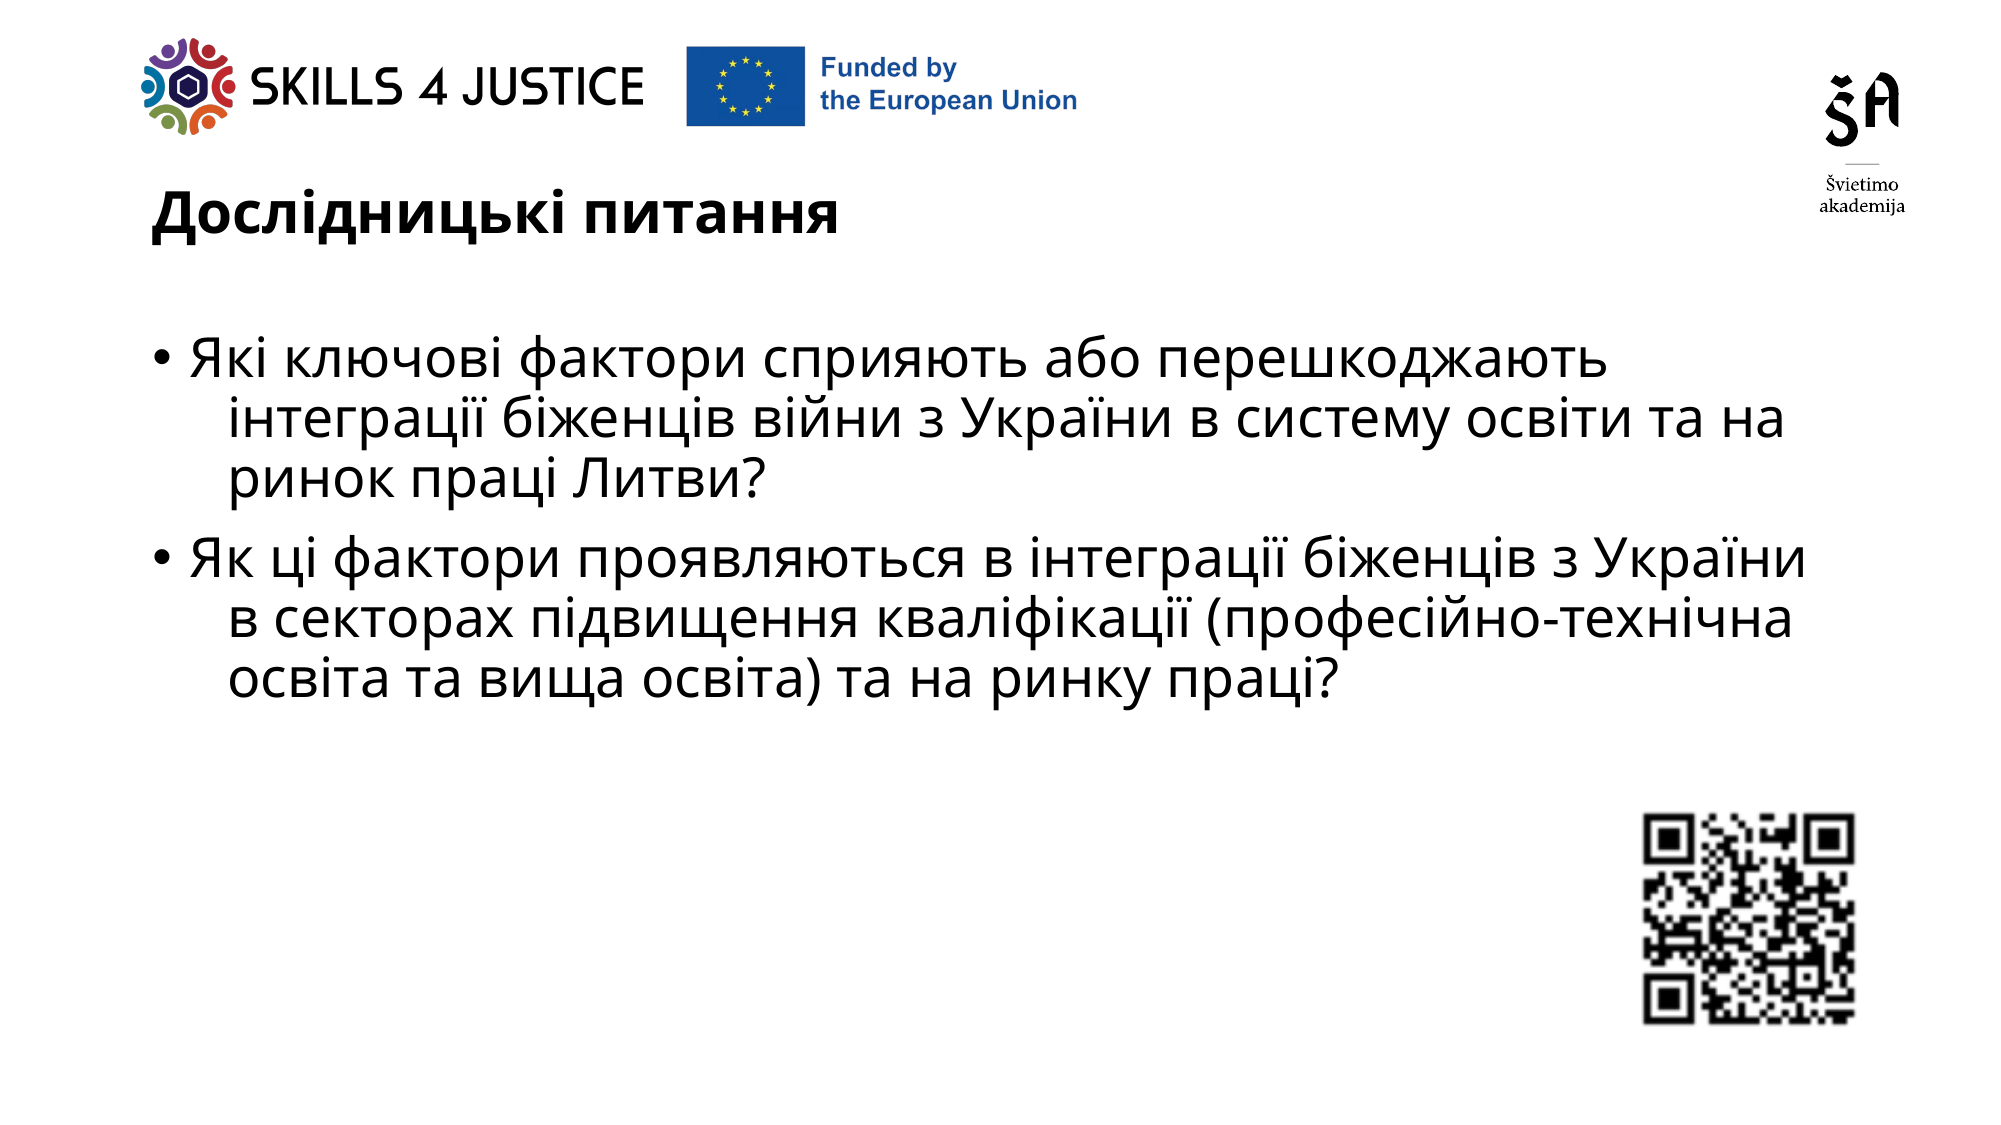

# Дослідницькі питання
Які ключові фактори сприяють або перешкоджають інтеграції біженців війни з України в систему освіти та на ринок праці Литви?
Як ці фактори проявляються в інтеграції біженців з України в секторах підвищення кваліфікації (професійно-технічна освіта та вища освіта) та на ринку праці?